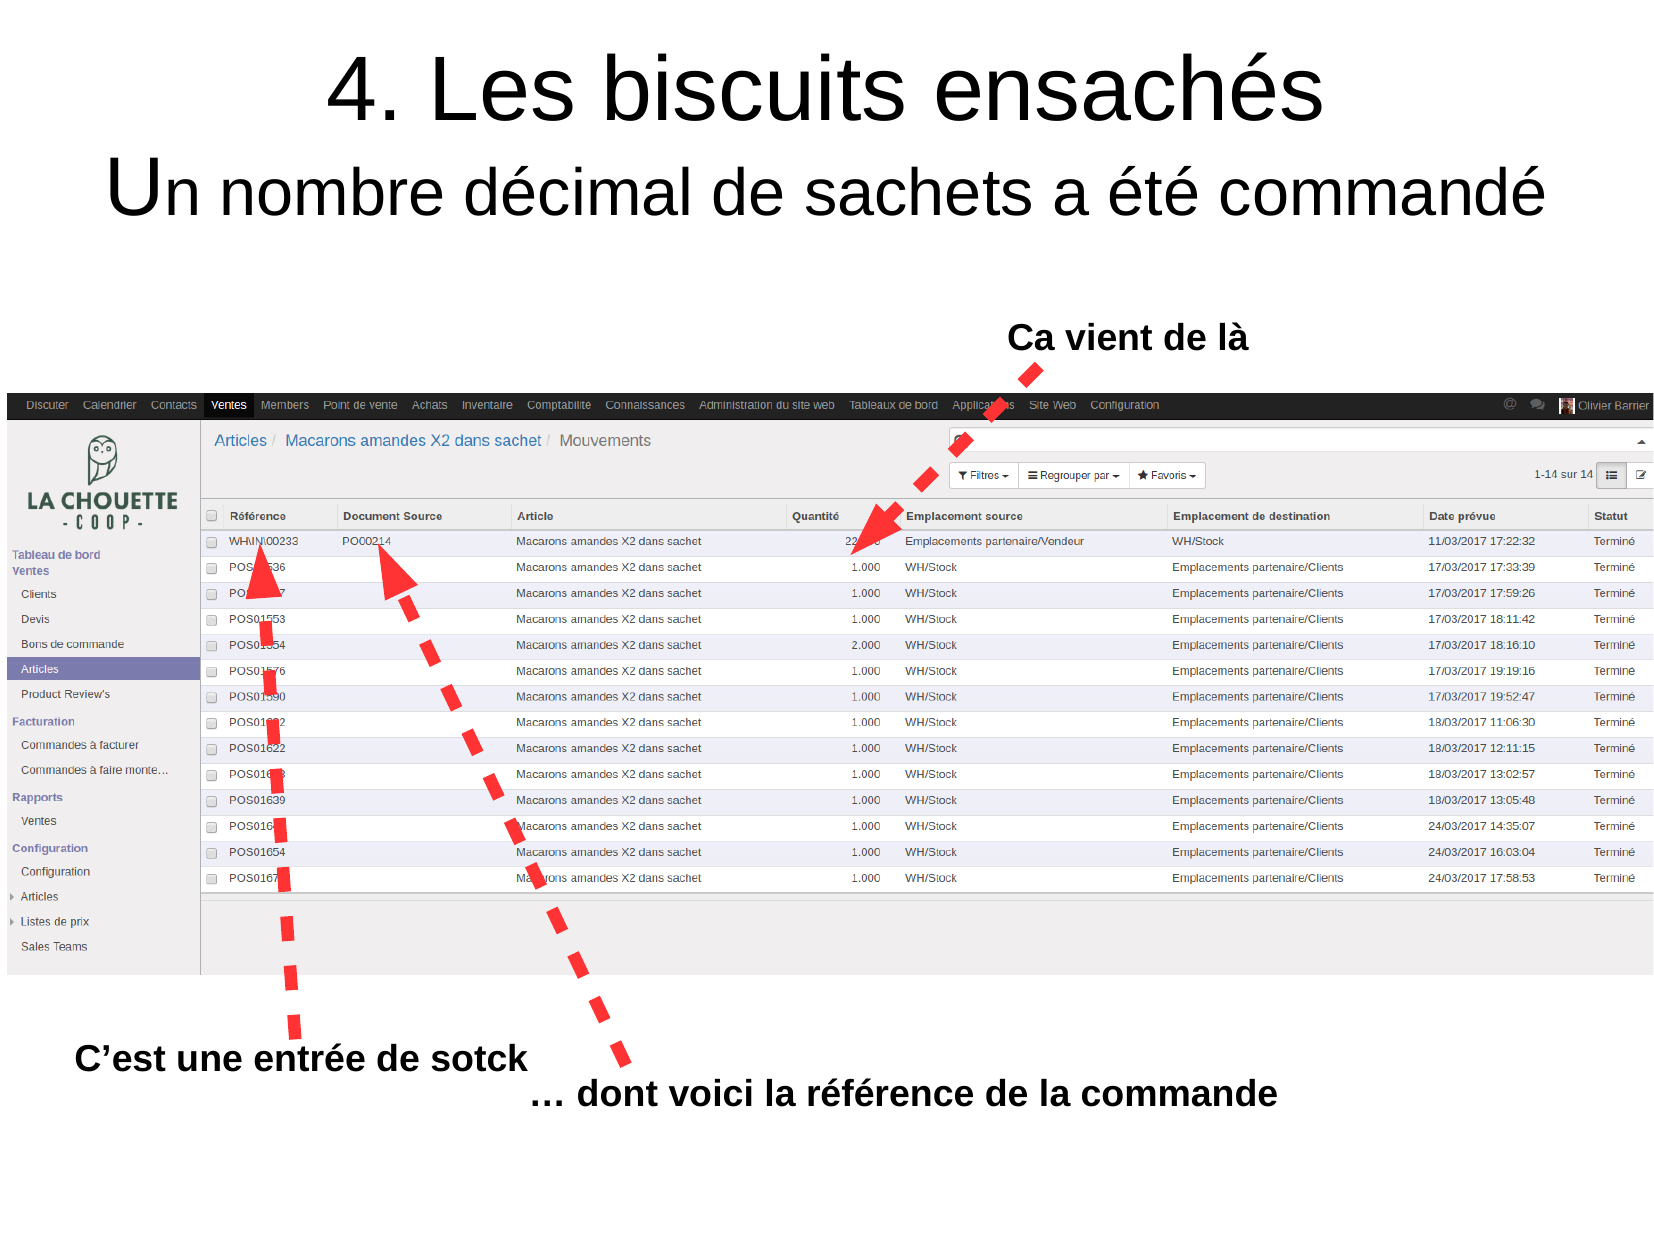

# 4. Les biscuits ensachés Un nombre décimal de sachets a été commandé
Ca vient de là
C’est une entrée de sotck
… dont voici la référence de la commande